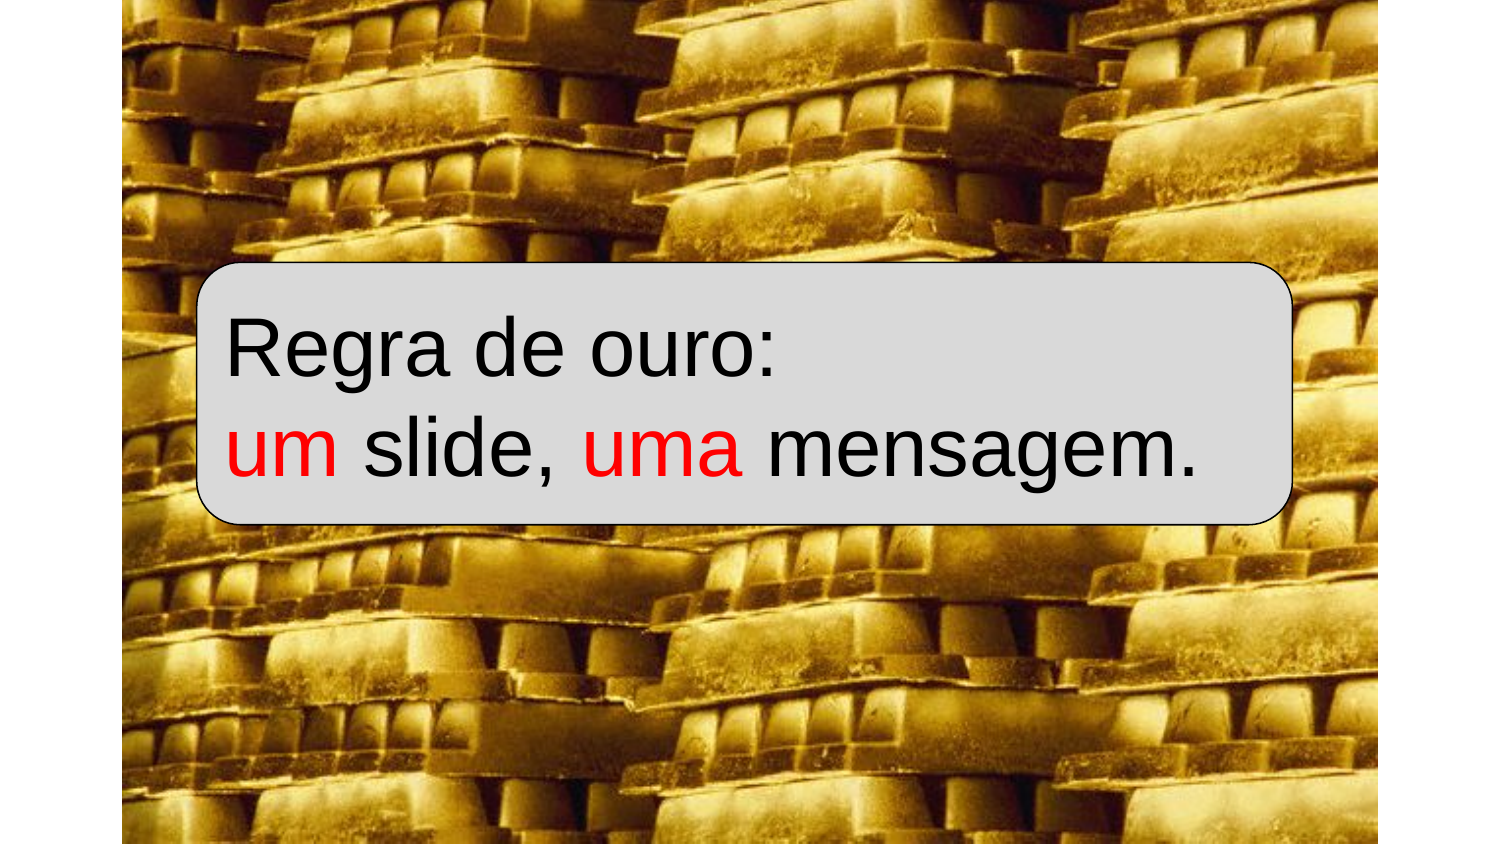

Regra de ouro:
um slide, uma mensagem.